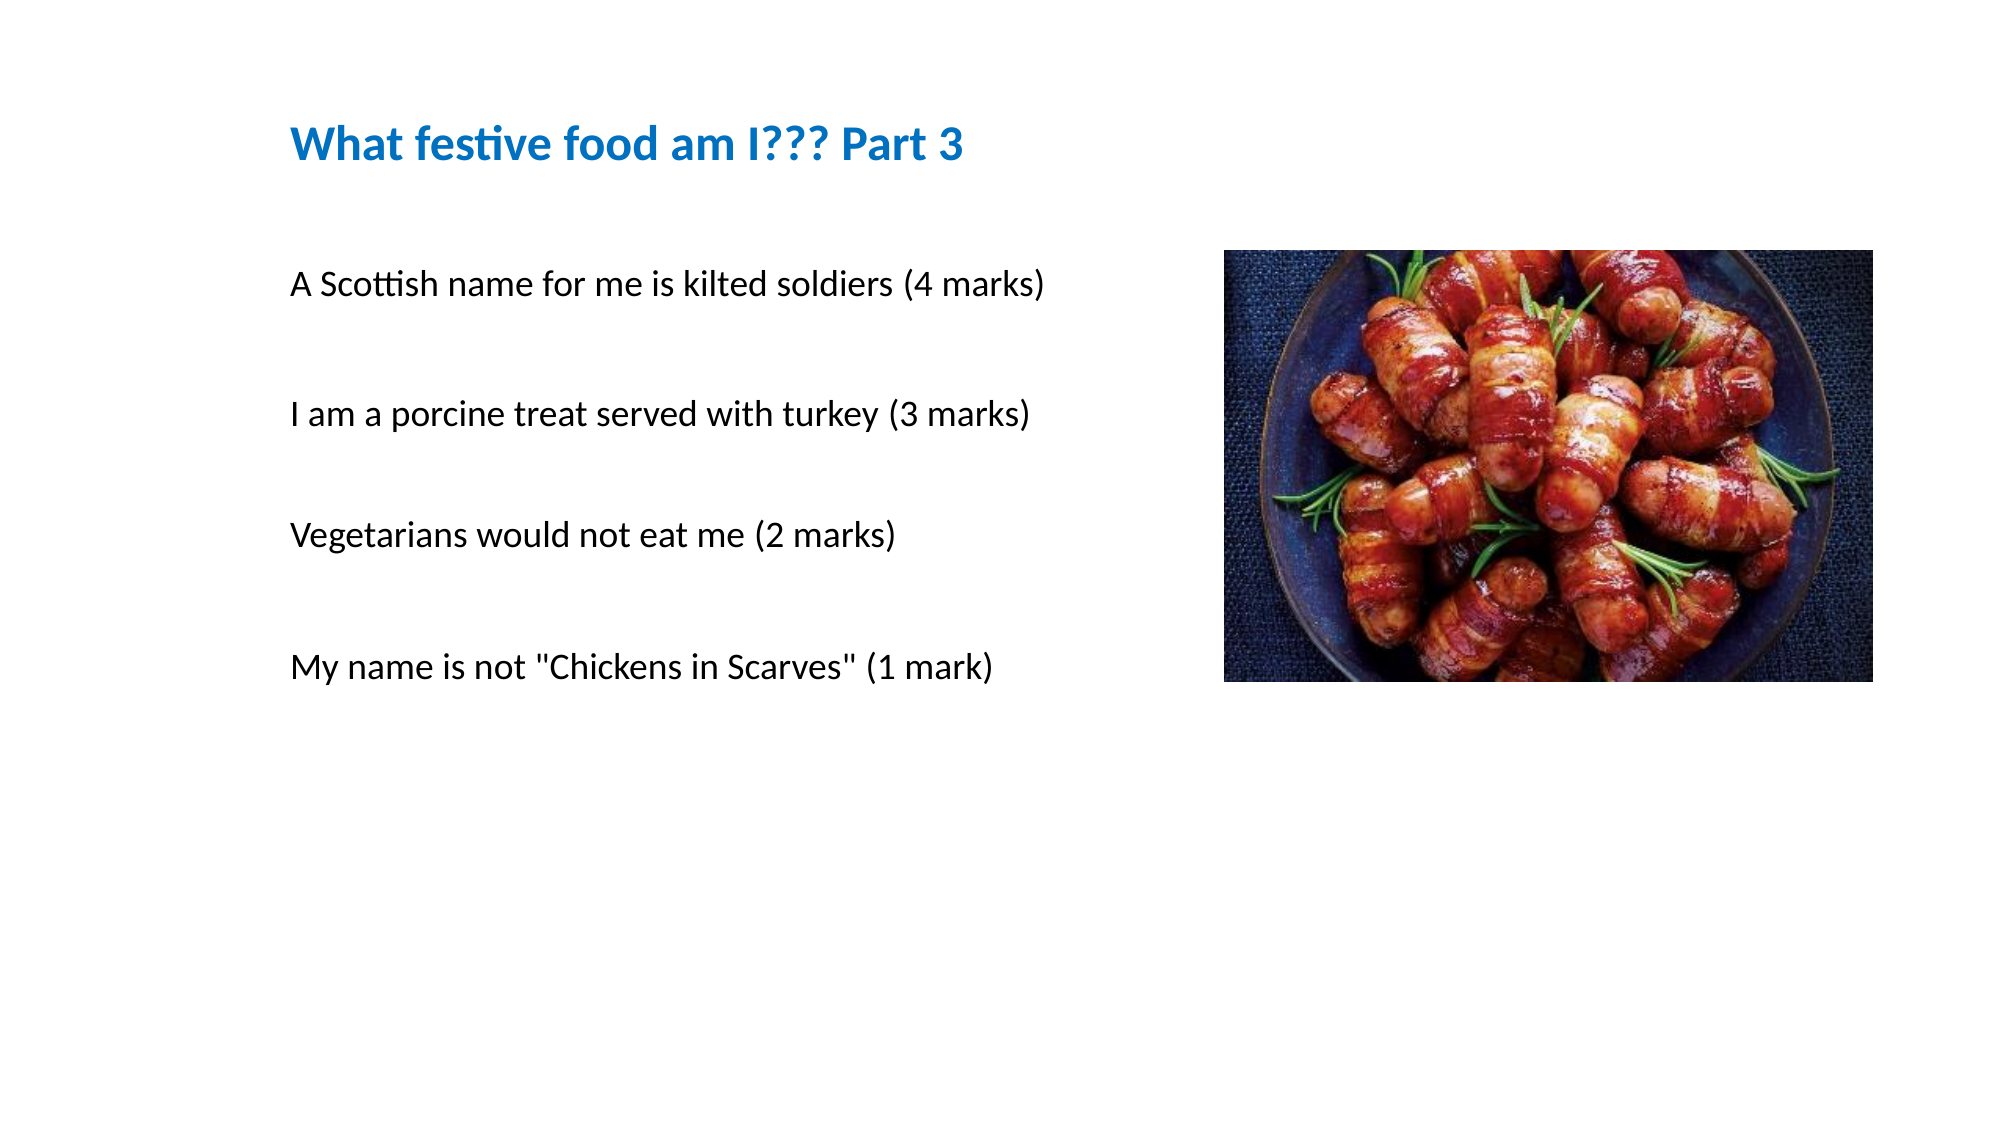

What festive food am I??? Part 3
A Scottish name for me is kilted soldiers (4 marks)
I am a porcine treat served with turkey (3 marks)
Vegetarians would not eat me (2 marks)
My name is not "Chickens in Scarves" (1 mark)